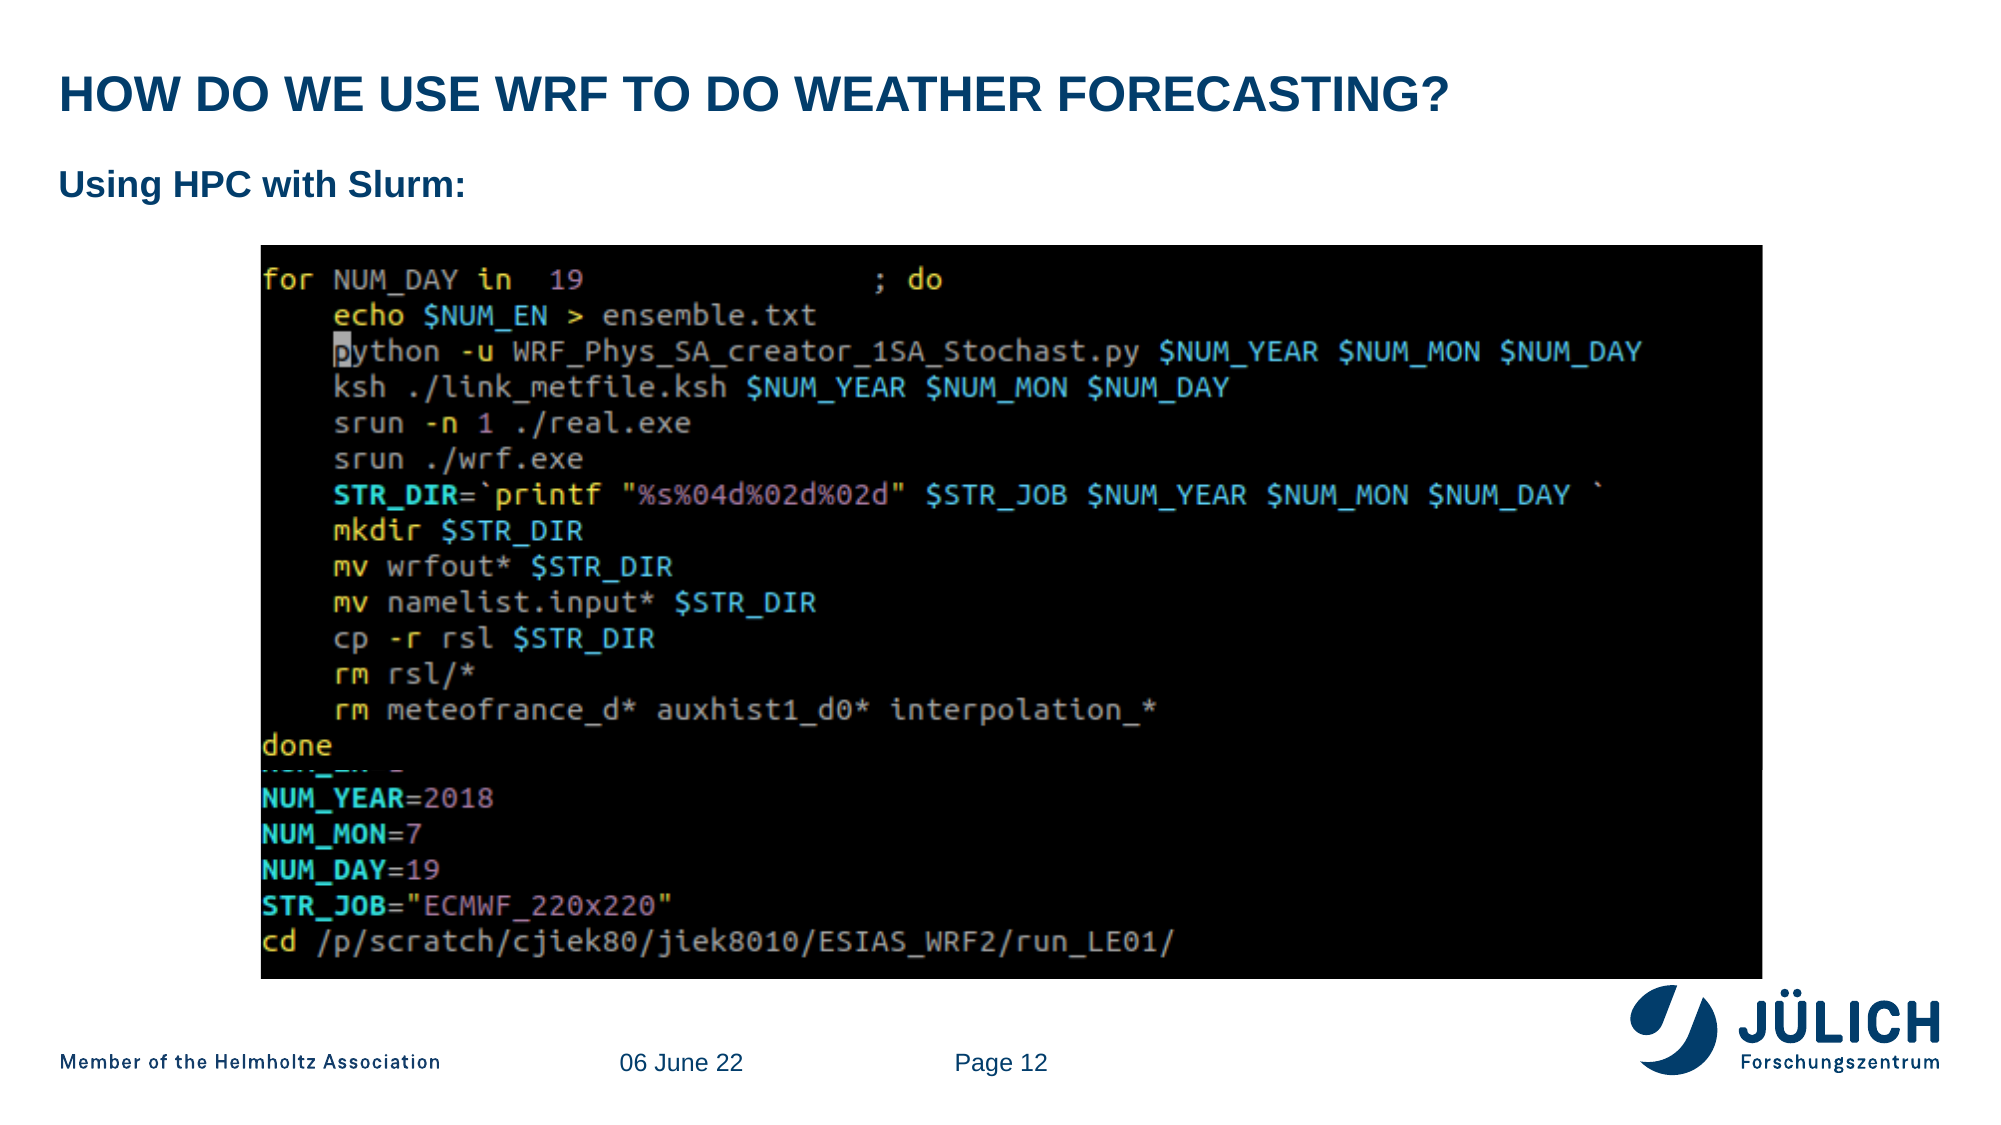

# How do we use WRF to do weather forecasting?
Using HPC with Slurm:
06 June 22
Page